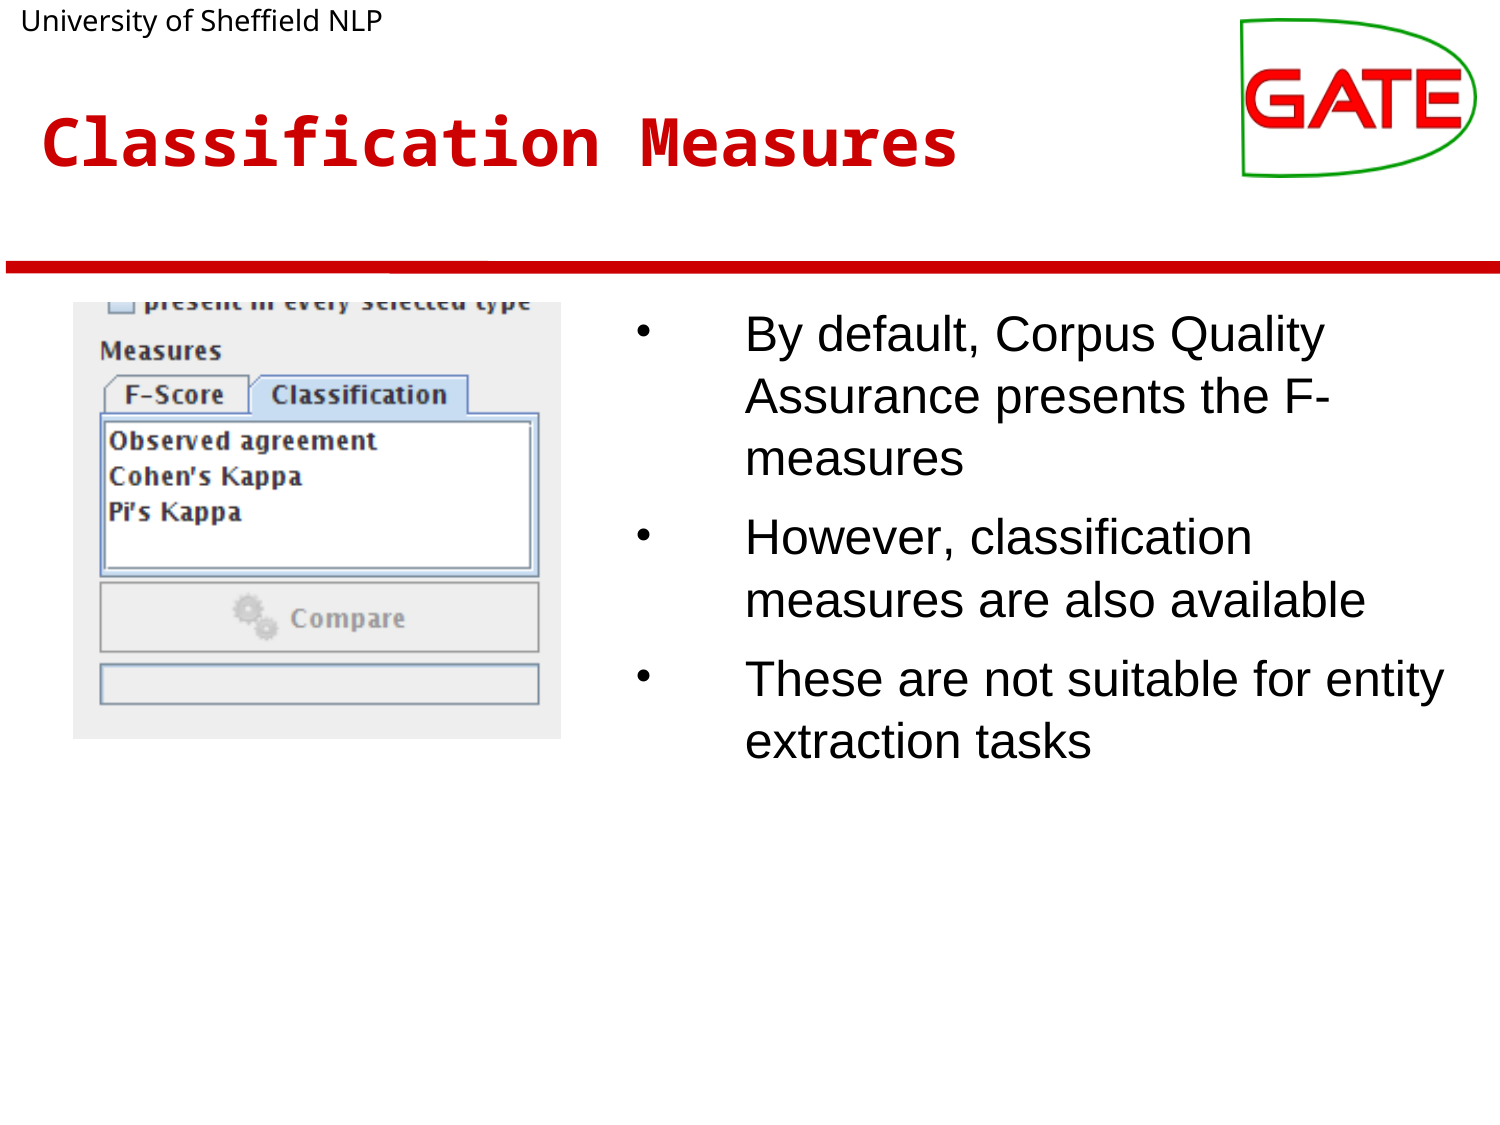

# Classification Measures
By default, Corpus Quality Assurance presents the F-measures
However, classification measures are also available
These are not suitable for entity extraction tasks